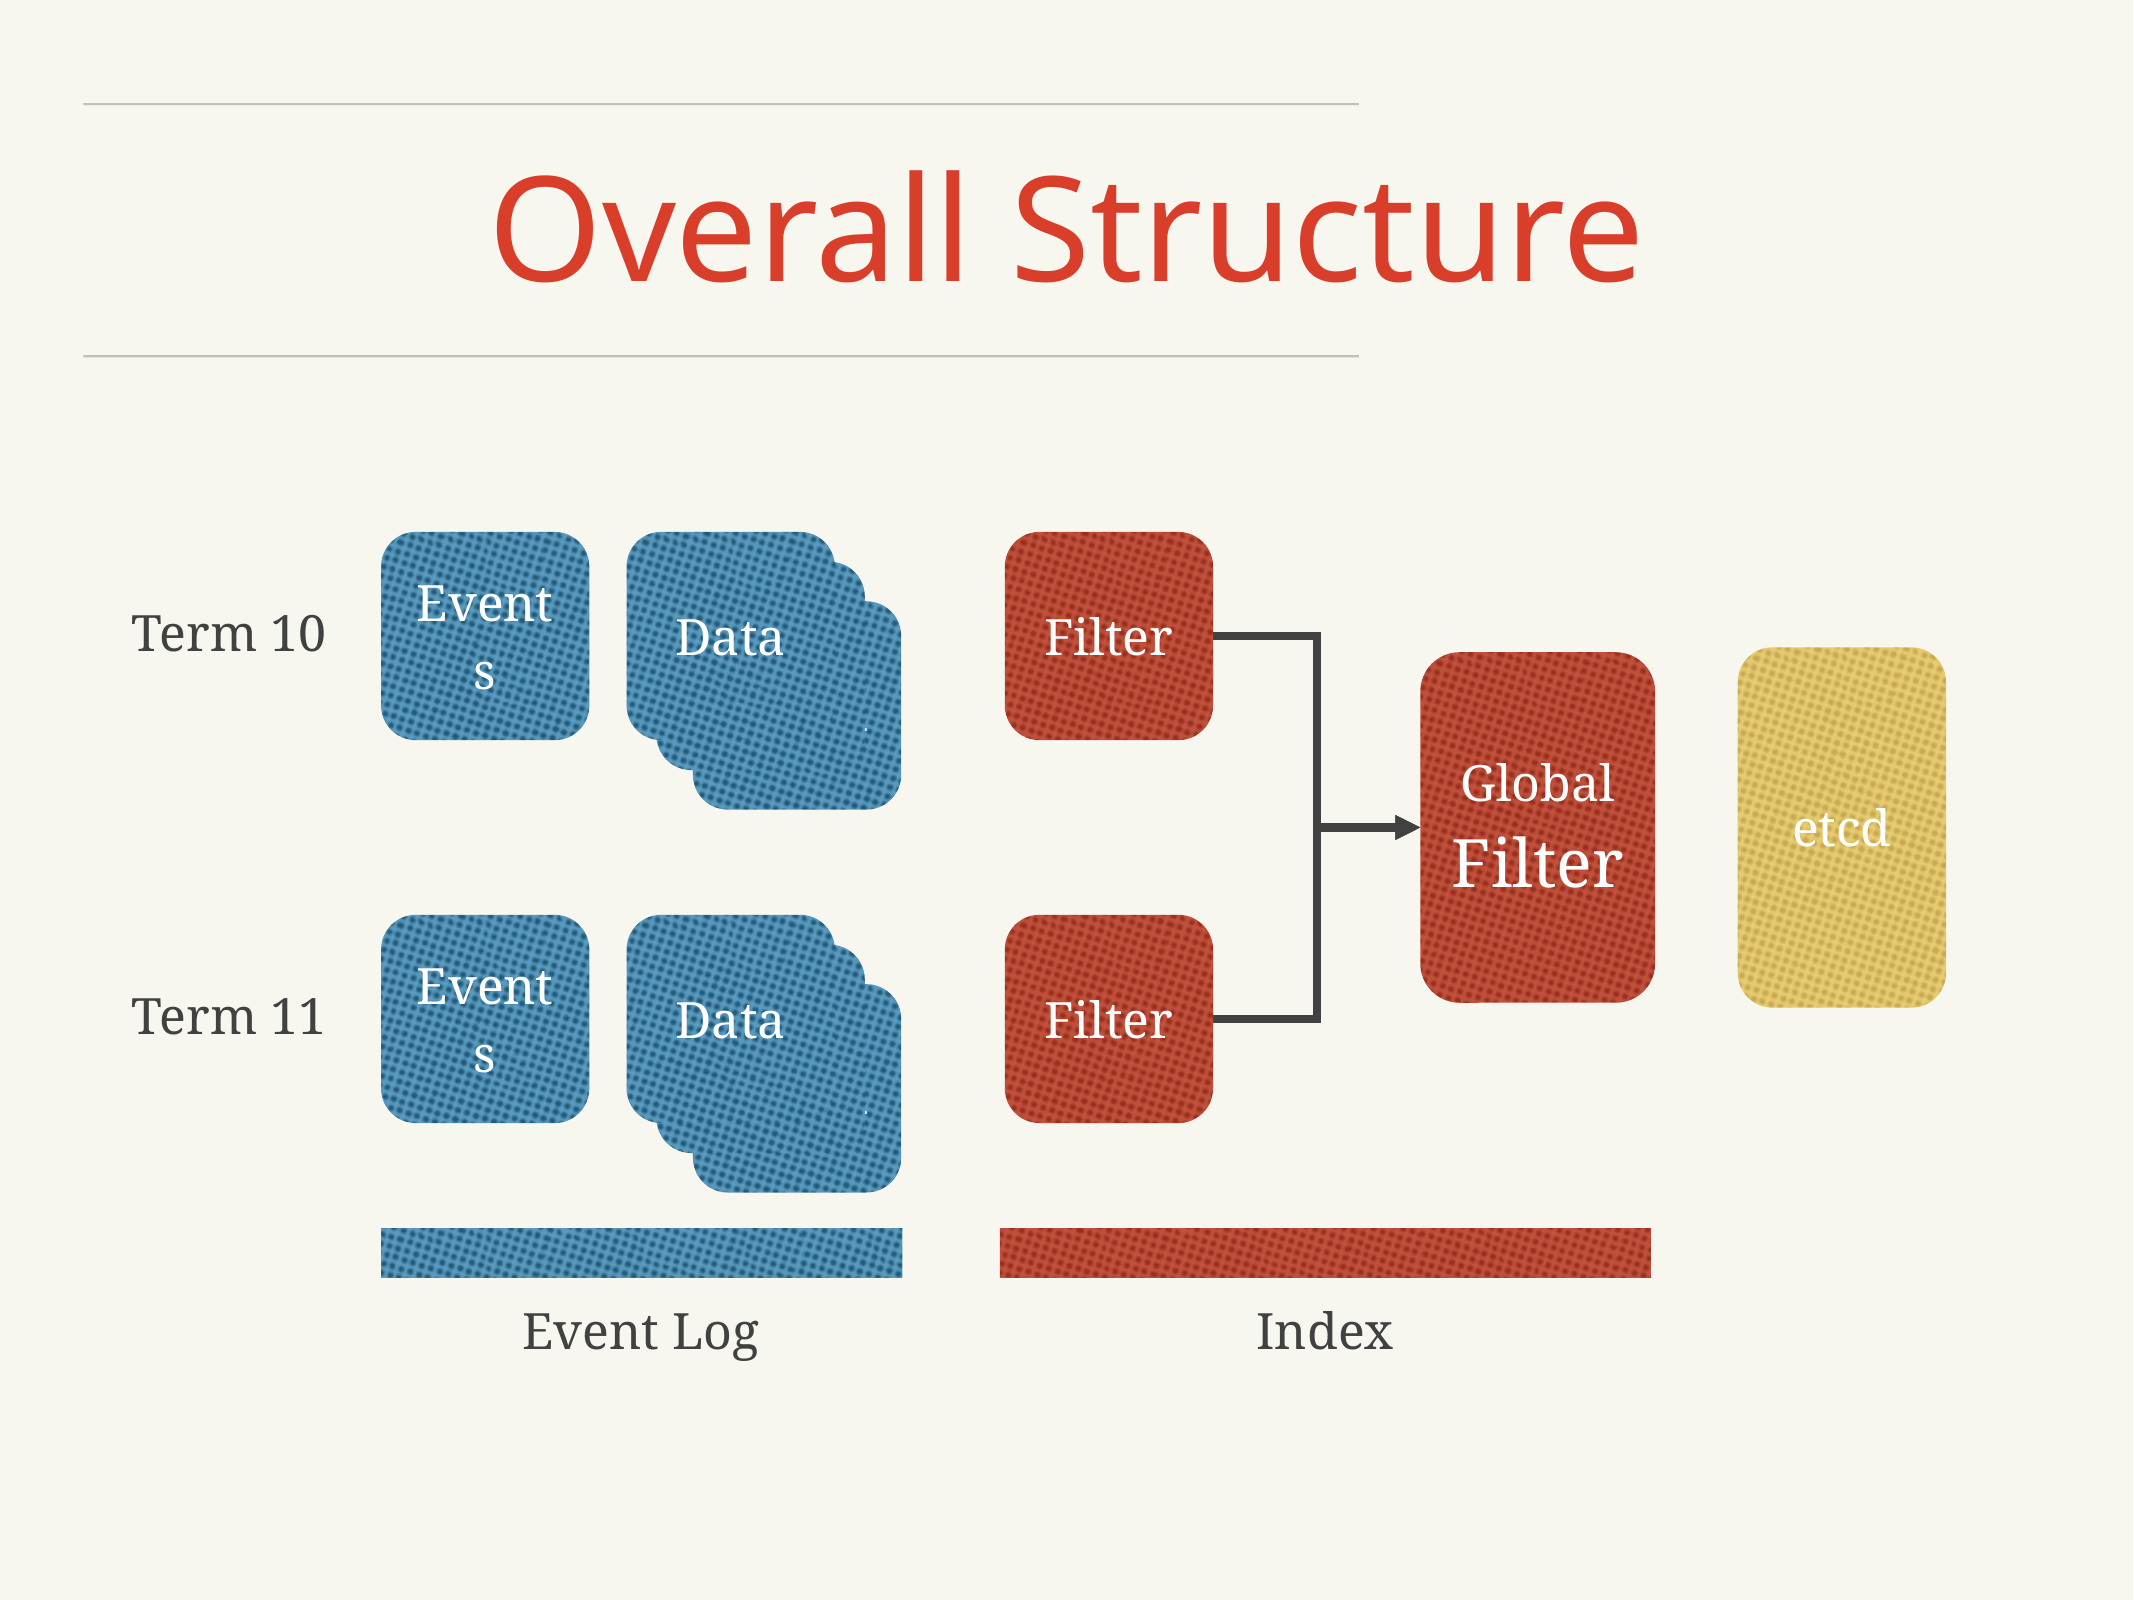

# Overall Structure
Events
Data
Filter
Data
Term 10
Data
etcd
Global
Filter
Events
Data
Filter
Data
Term 11
Data
Event Log
Index